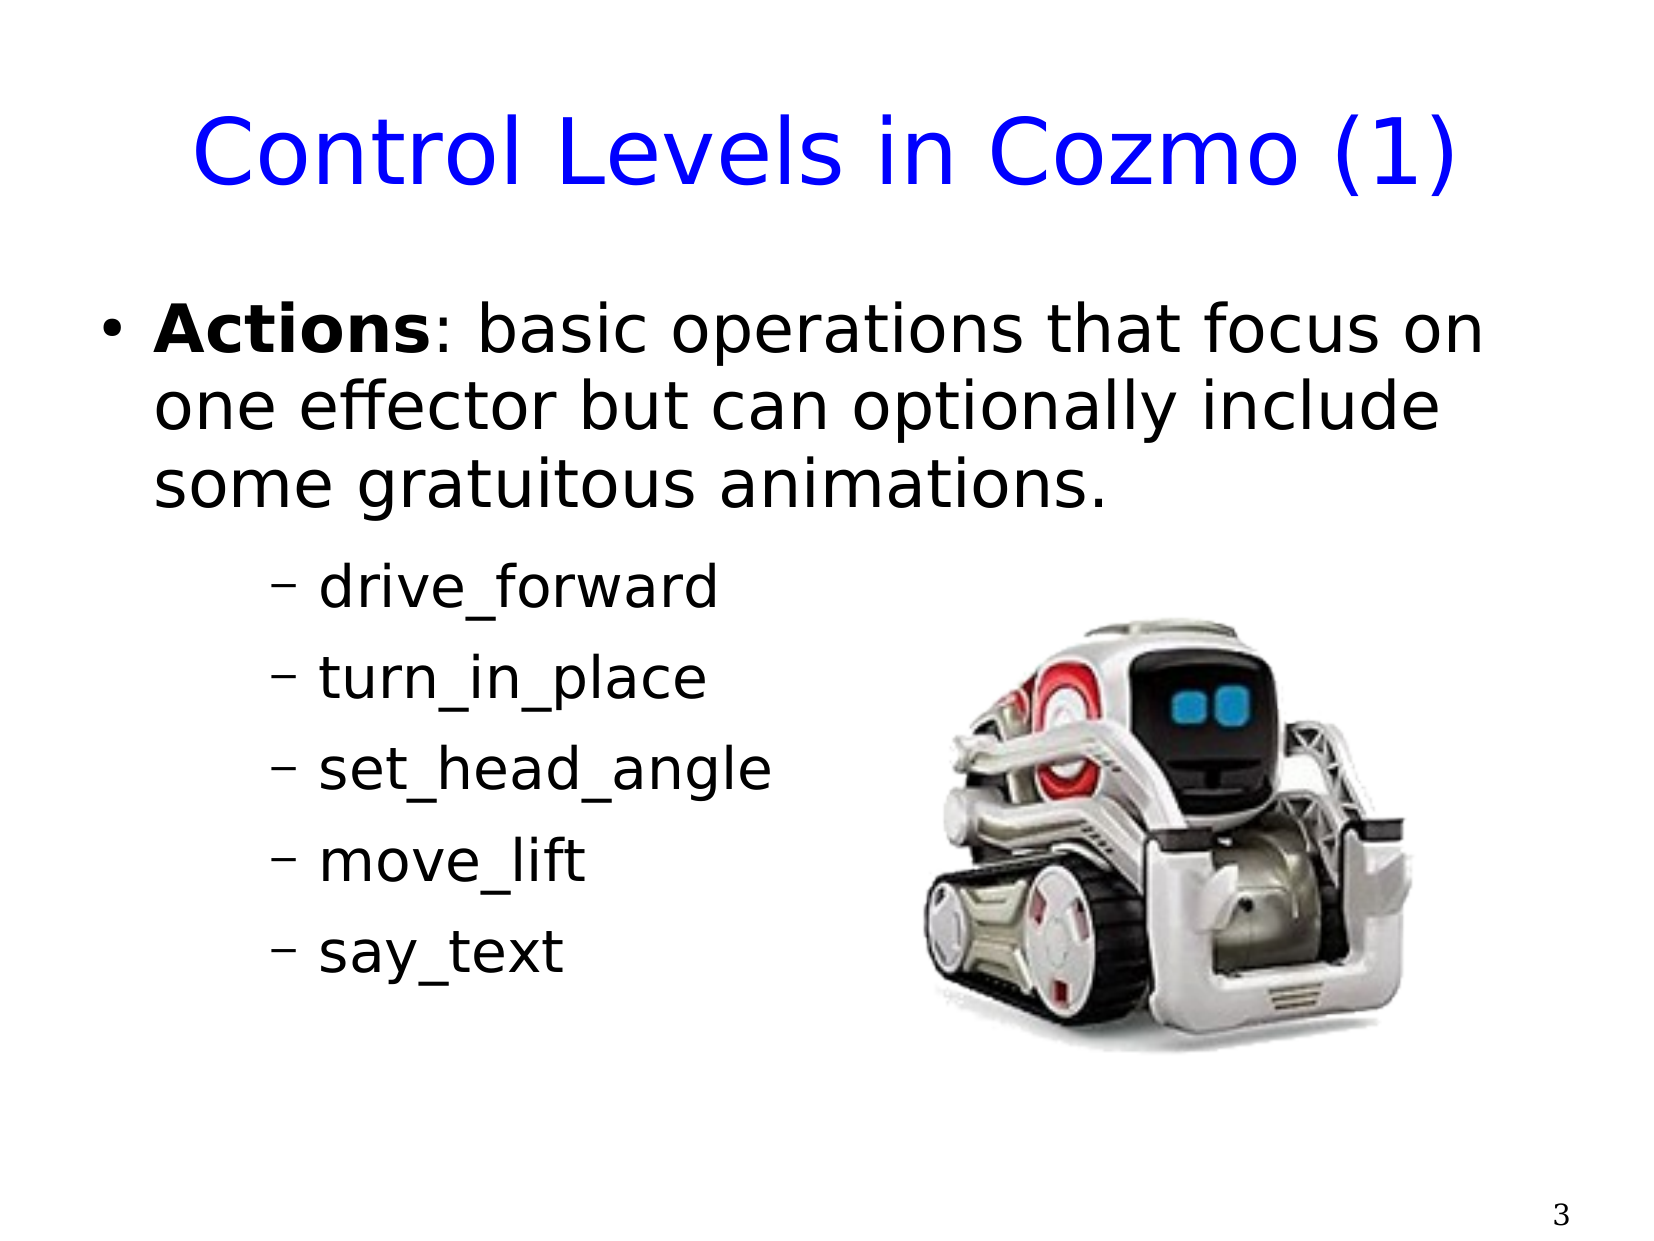

# Control Levels in Cozmo (1)
Actions: basic operations that focus on one effector but can optionally include some gratuitous animations.
drive_forward
turn_in_place
set_head_angle
move_lift
say_text
3